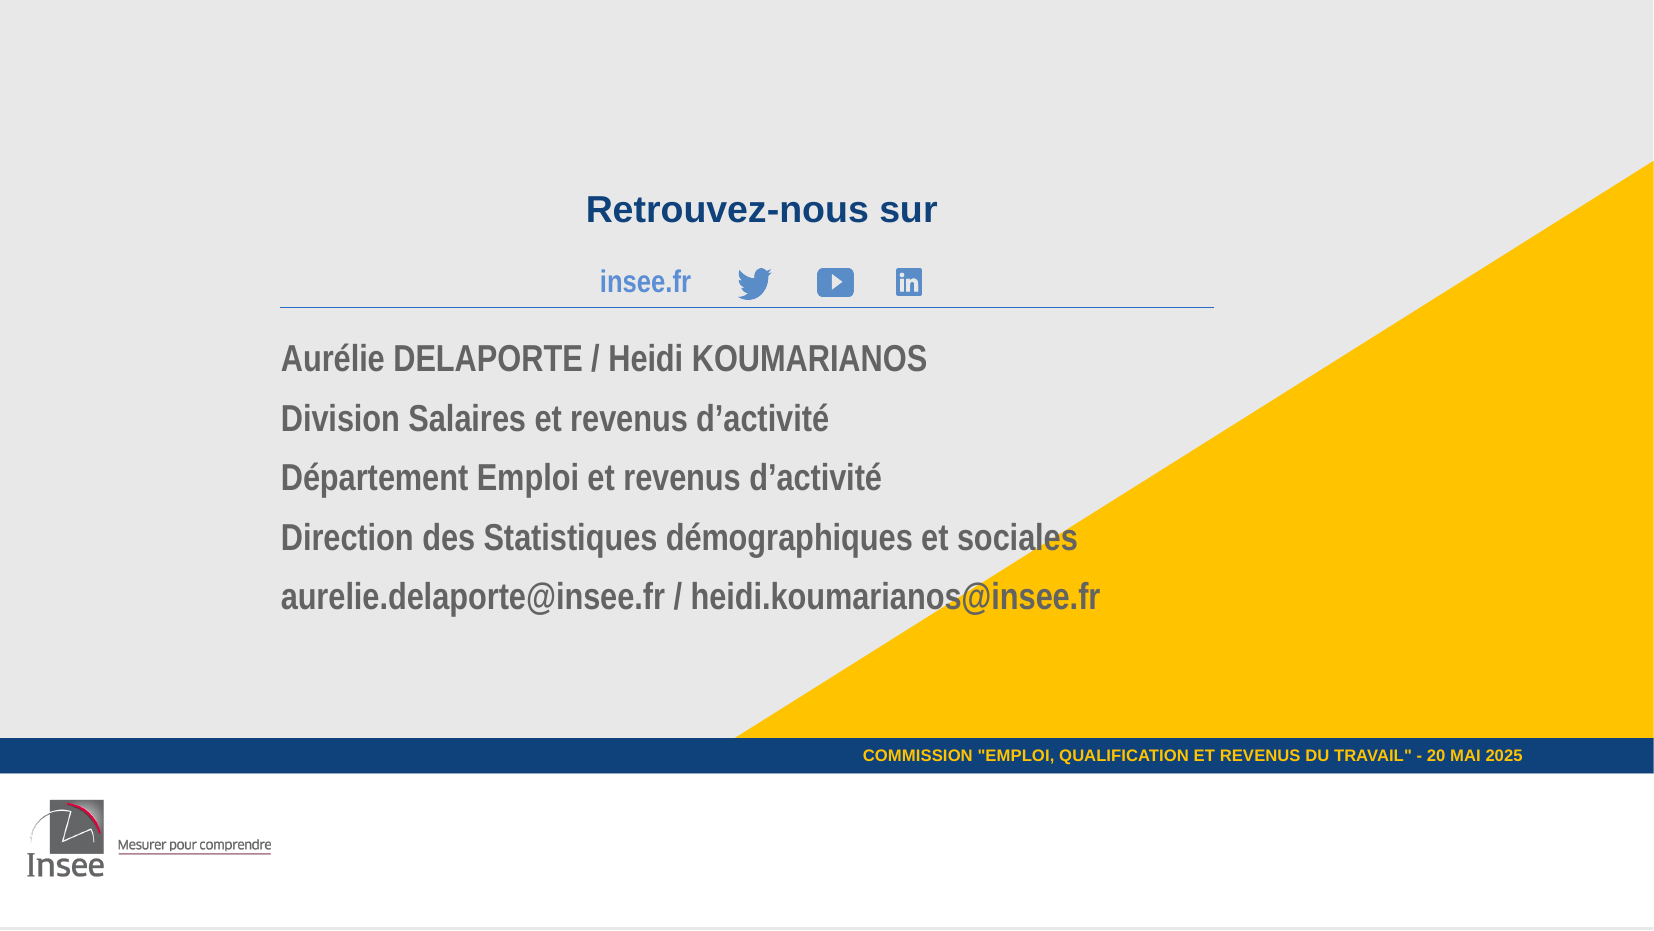

# Retrouvez-nous sur
Aurélie DELAPORTE / Heidi KOUMARIANOS
Division Salaires et revenus d’activité
Département Emploi et revenus d’activité
Direction des Statistiques démographiques et sociales
aurelie.delaporte@insee.fr / heidi.koumarianos@insee.fr
Commission "Emploi, qualification et revenus du travail" - 20 mai 2025